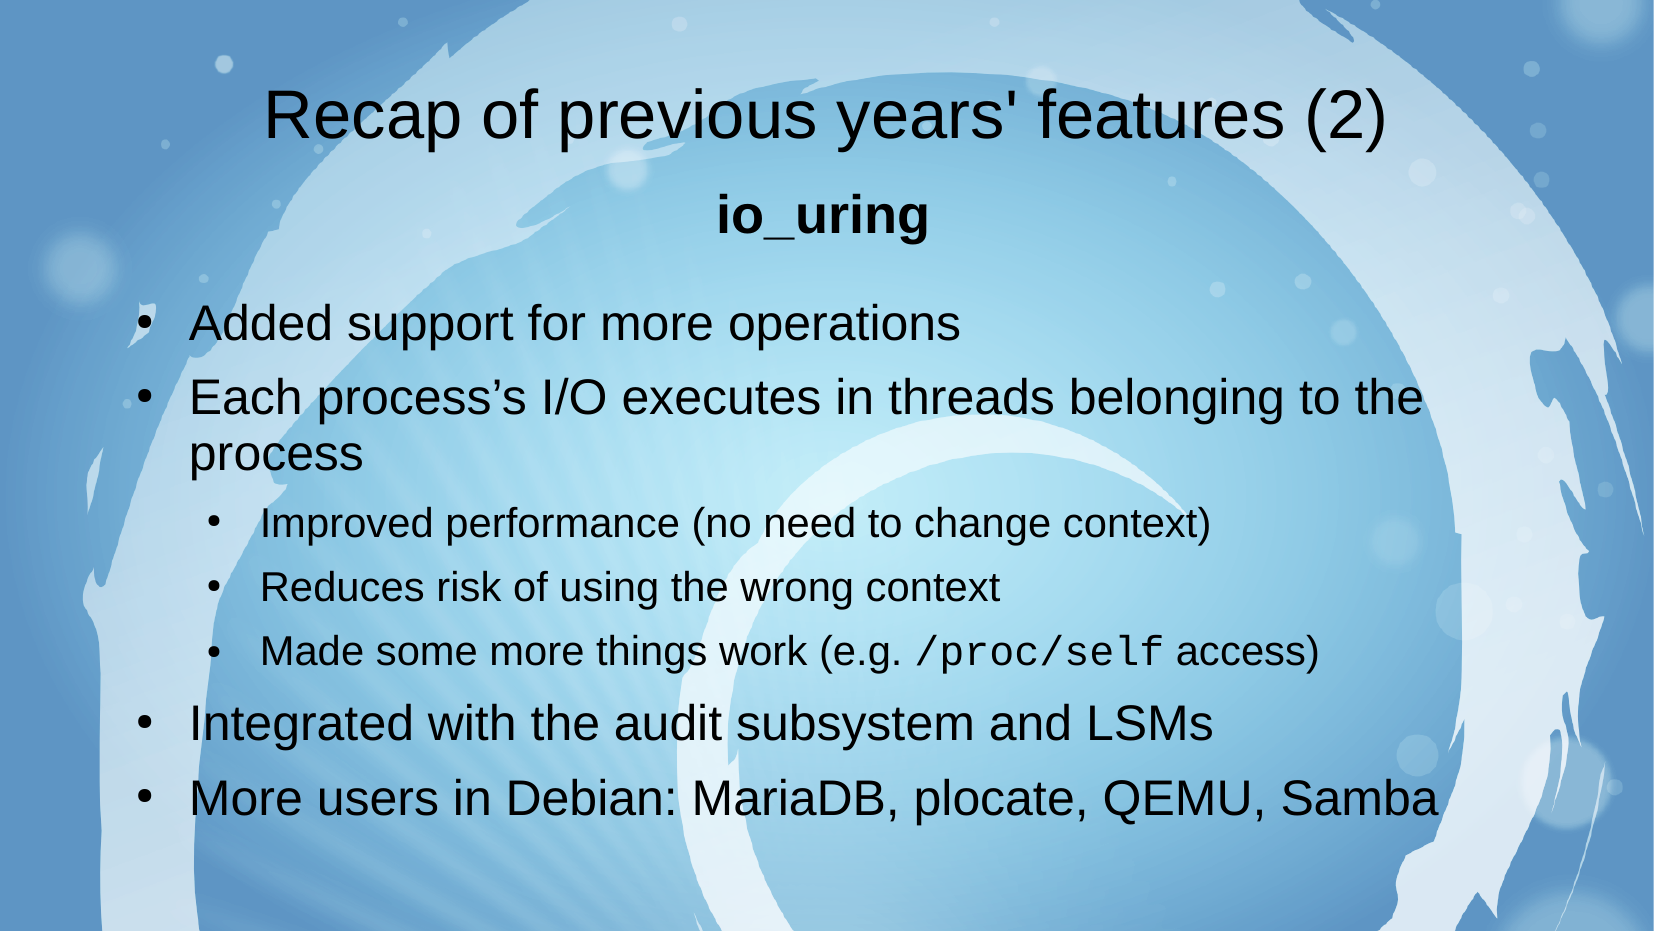

# Recap of previous years' features (2)
io_uring
Added support for more operations
Each process’s I/O executes in threads belonging to the process
Improved performance (no need to change context)
Reduces risk of using the wrong context
Made some more things work (e.g. /proc/self access)
Integrated with the audit subsystem and LSMs
More users in Debian: MariaDB, plocate, QEMU, Samba